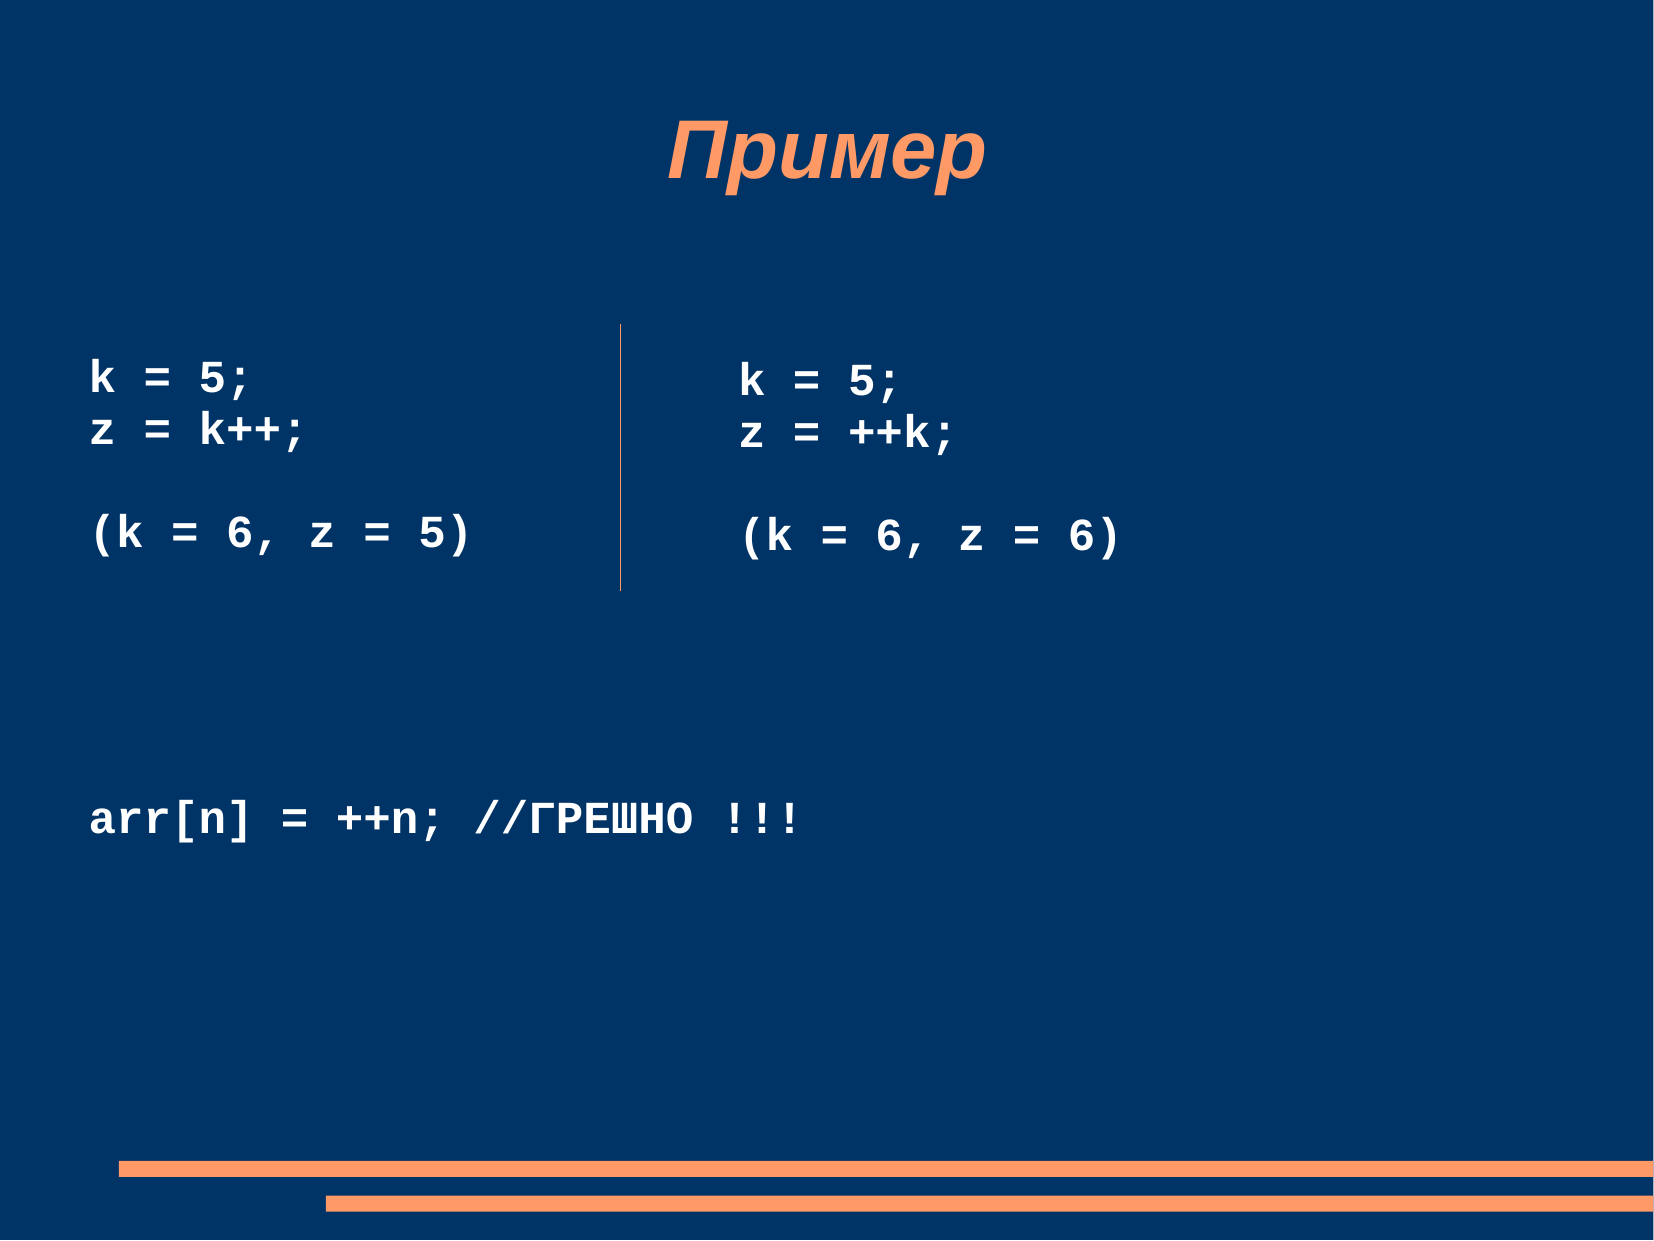

# Пример
k = 5;
z = k++;
(k = 6, z = 5)
k = 5;
z = ++k;
(k = 6, z = 6)
arr[n] = ++n; //ГРЕШНО !!!